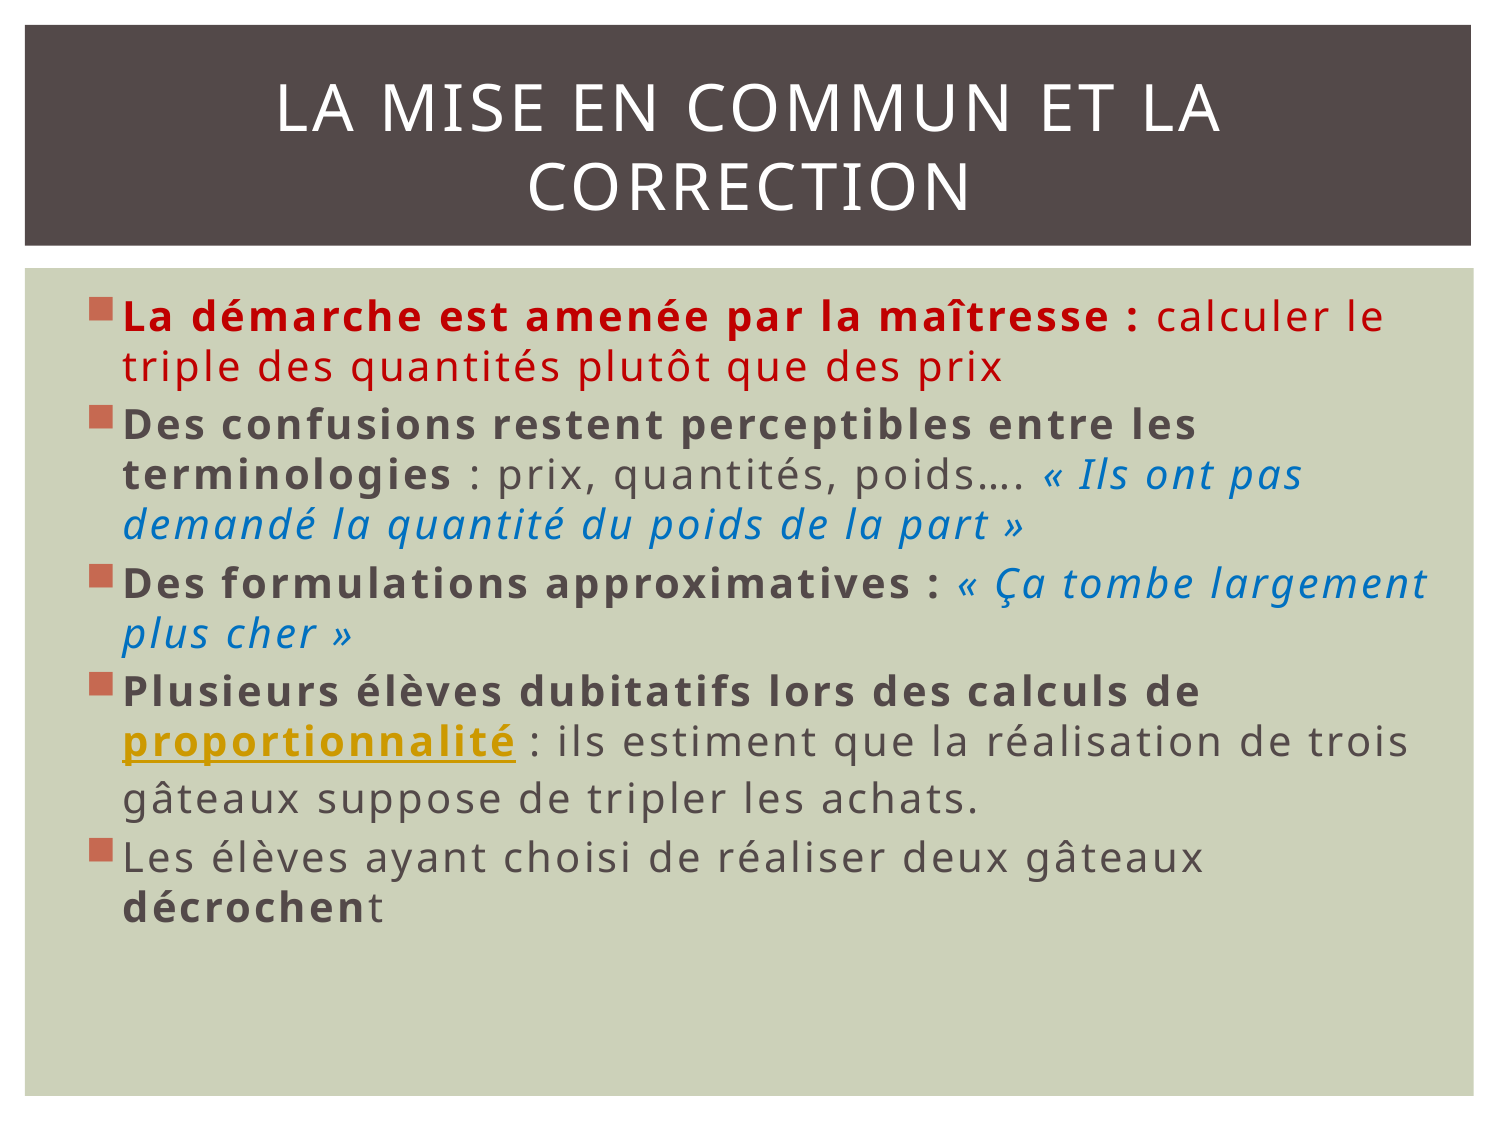

La mise en commun et la correction
# La démarche est amenée par la maîtresse : calculer le triple des quantités plutôt que des prix
Des confusions restent perceptibles entre les terminologies : prix, quantités, poids…. « Ils ont pas demandé la quantité du poids de la part »
Des formulations approximatives : « Ça tombe largement plus cher »
Plusieurs élèves dubitatifs lors des calculs de proportionnalité : ils estiment que la réalisation de trois gâteaux suppose de tripler les achats.
Les élèves ayant choisi de réaliser deux gâteaux décrochent